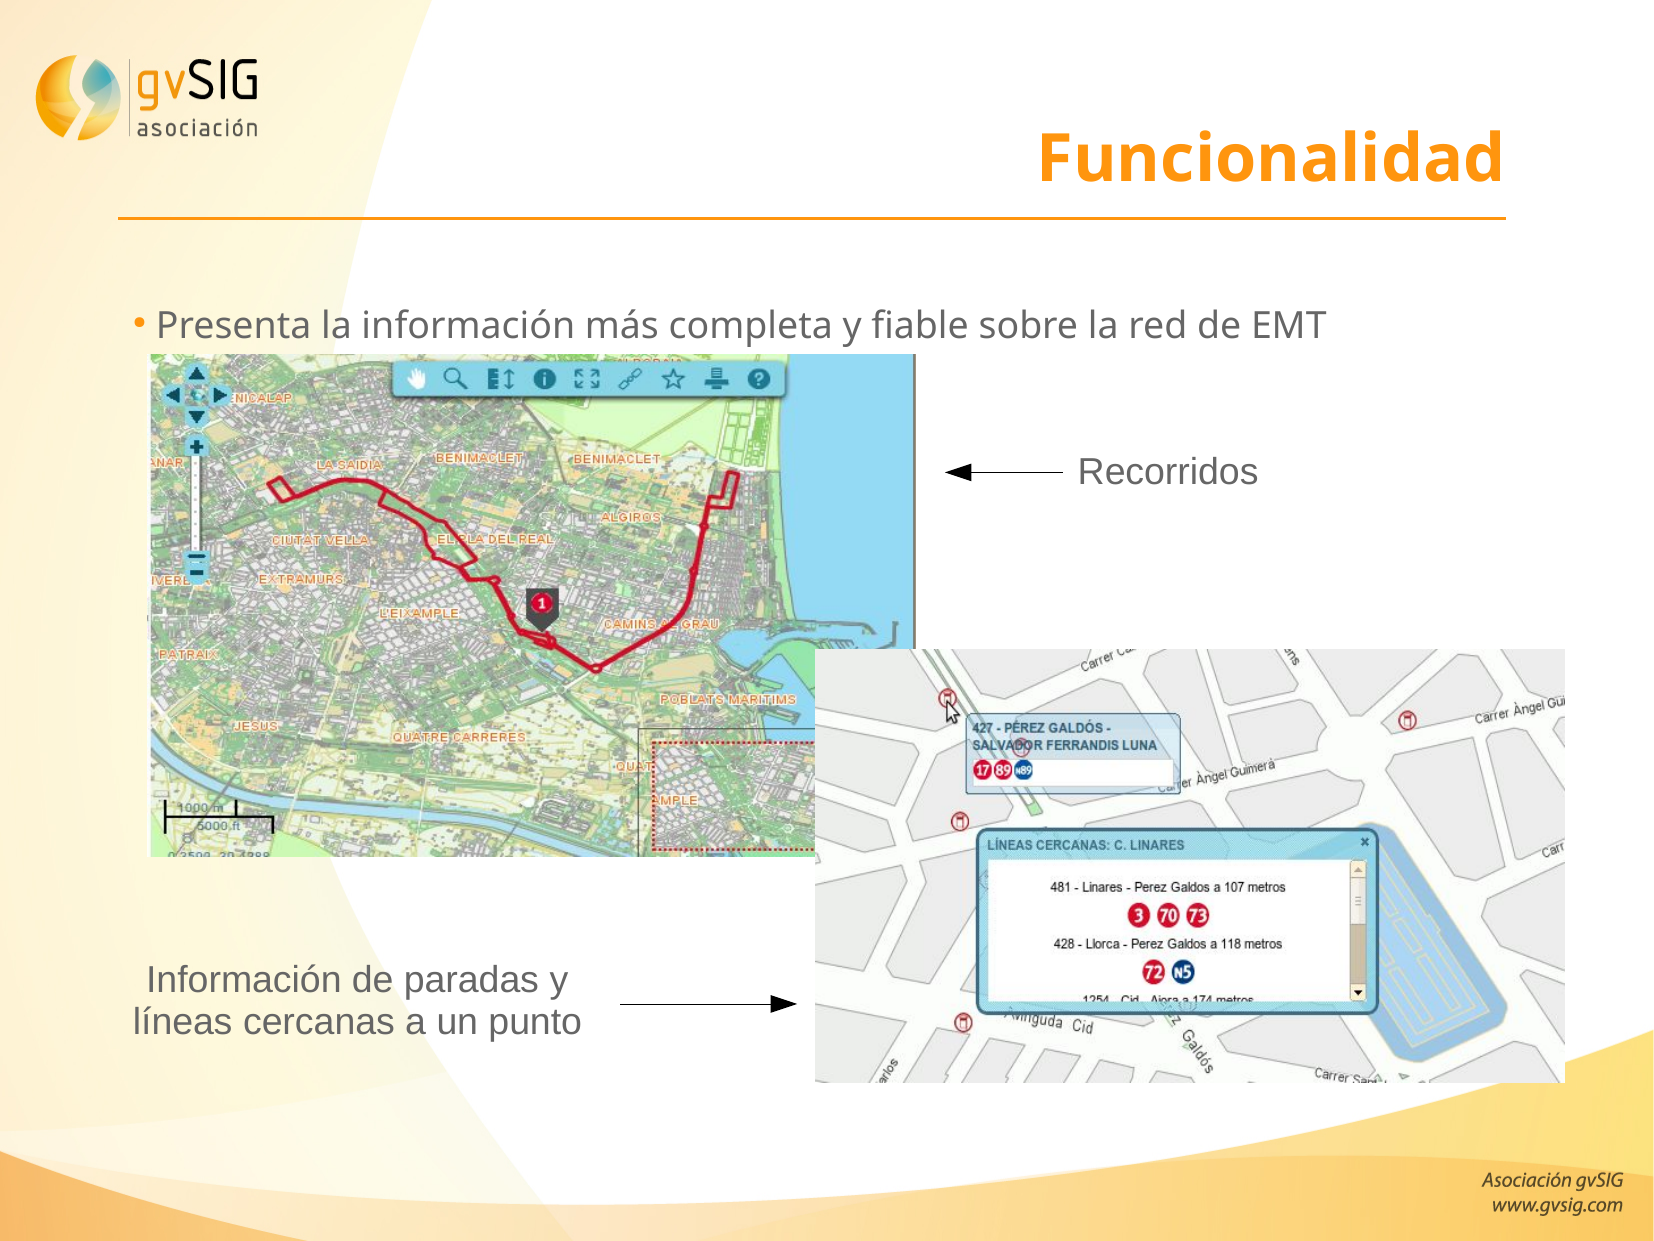

# Funcionalidad
 Presenta la información más completa y fiable sobre la red de EMT
Recorridos
Información de paradas y líneas cercanas a un punto